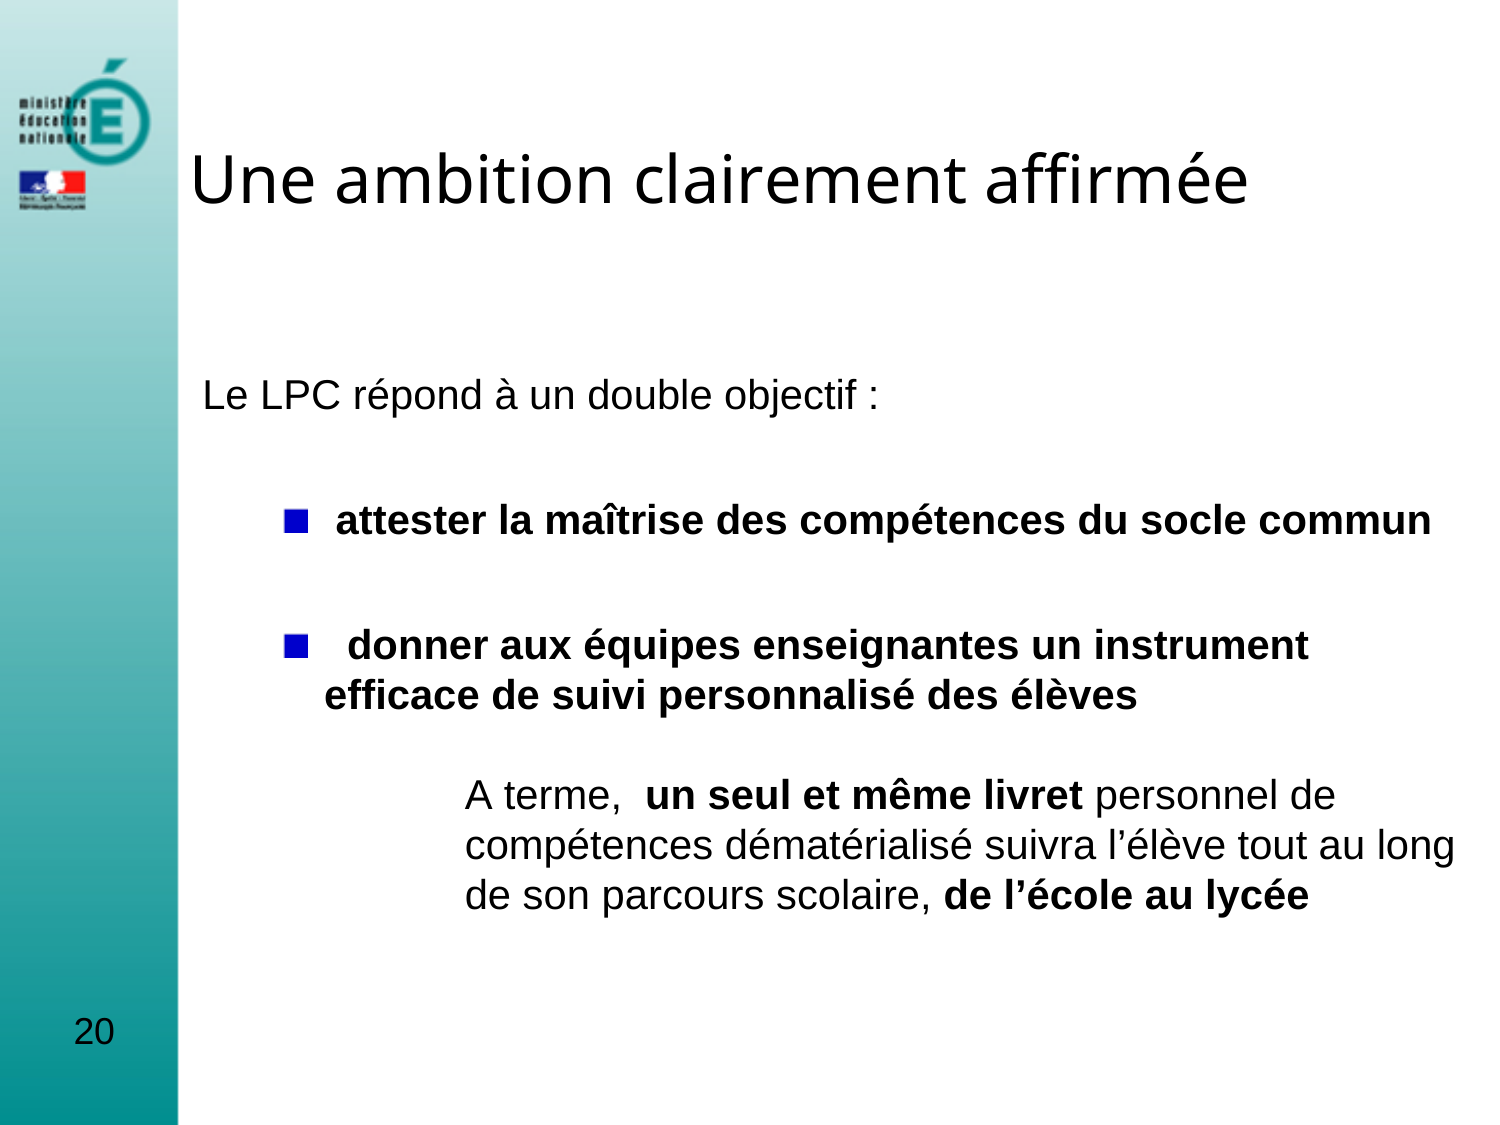

# Une ambition clairement affirmée
Le LPC répond à un double objectif :
 attester la maîtrise des compétences du socle commun
 donner aux équipes enseignantes un instrument 	efficace de suivi personnalisé des élèves
	A terme, un seul et même livret personnel de compétences dématérialisé suivra l’élève tout au long de son parcours scolaire, de l’école au lycée